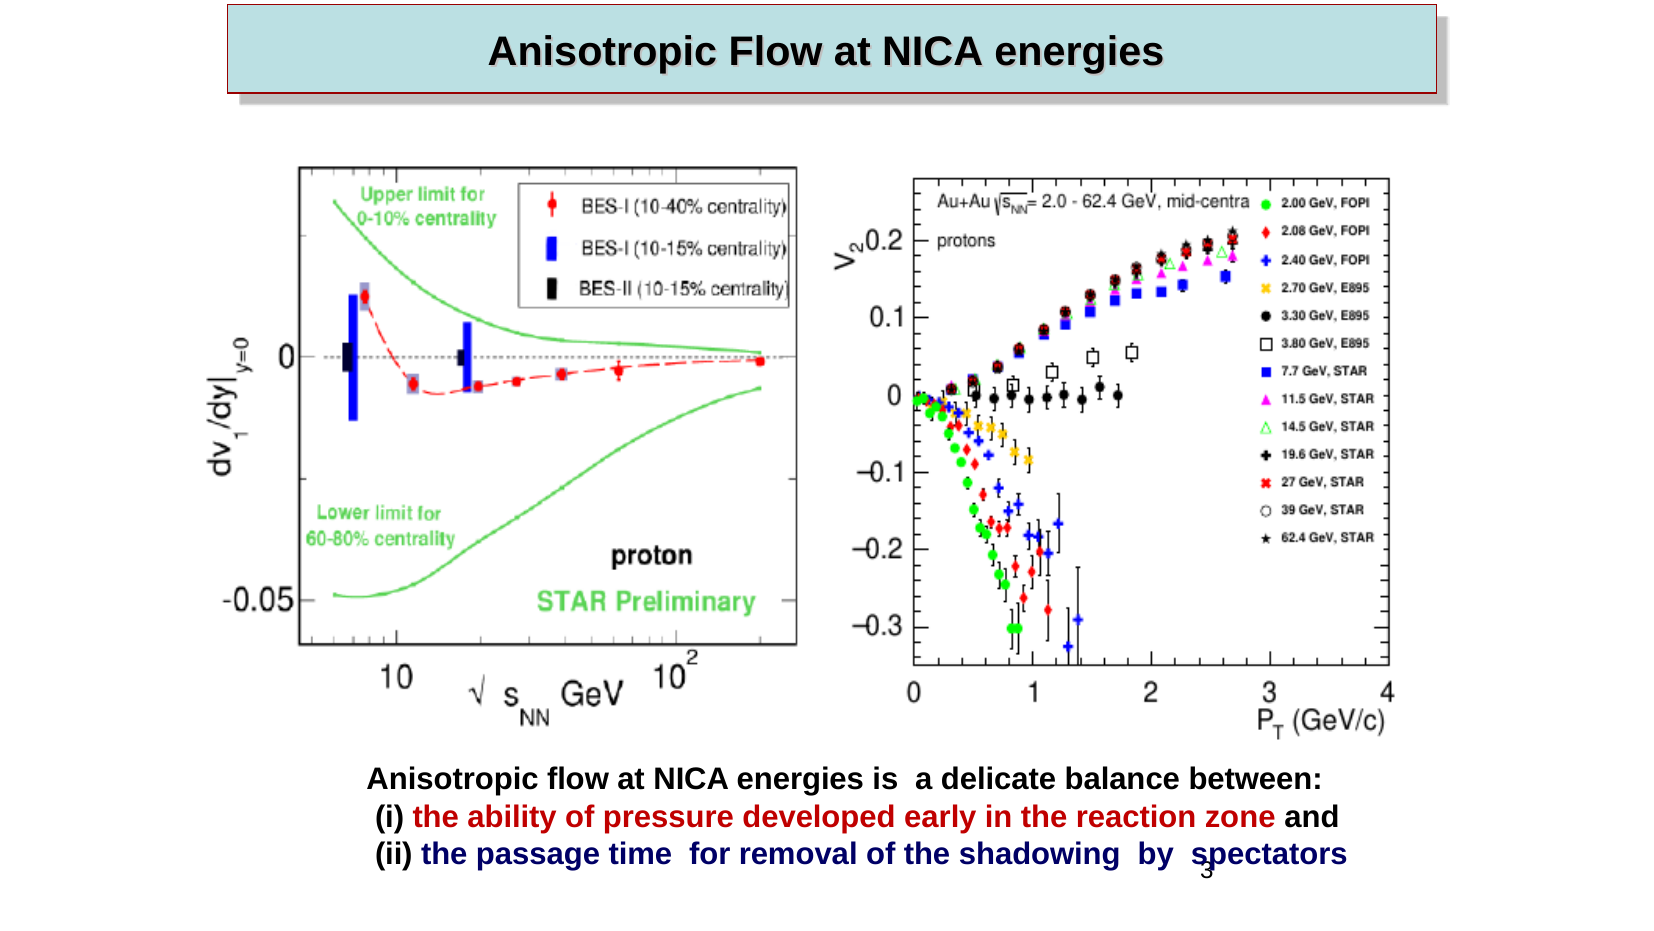

# Anisotropic Flow at NICA energies
Anisotropic flow at NICA energies is a delicate balance between:
 (i) the ability of pressure developed early in the reaction zone and
 (ii) the passage time for removal of the shadowing by spectators